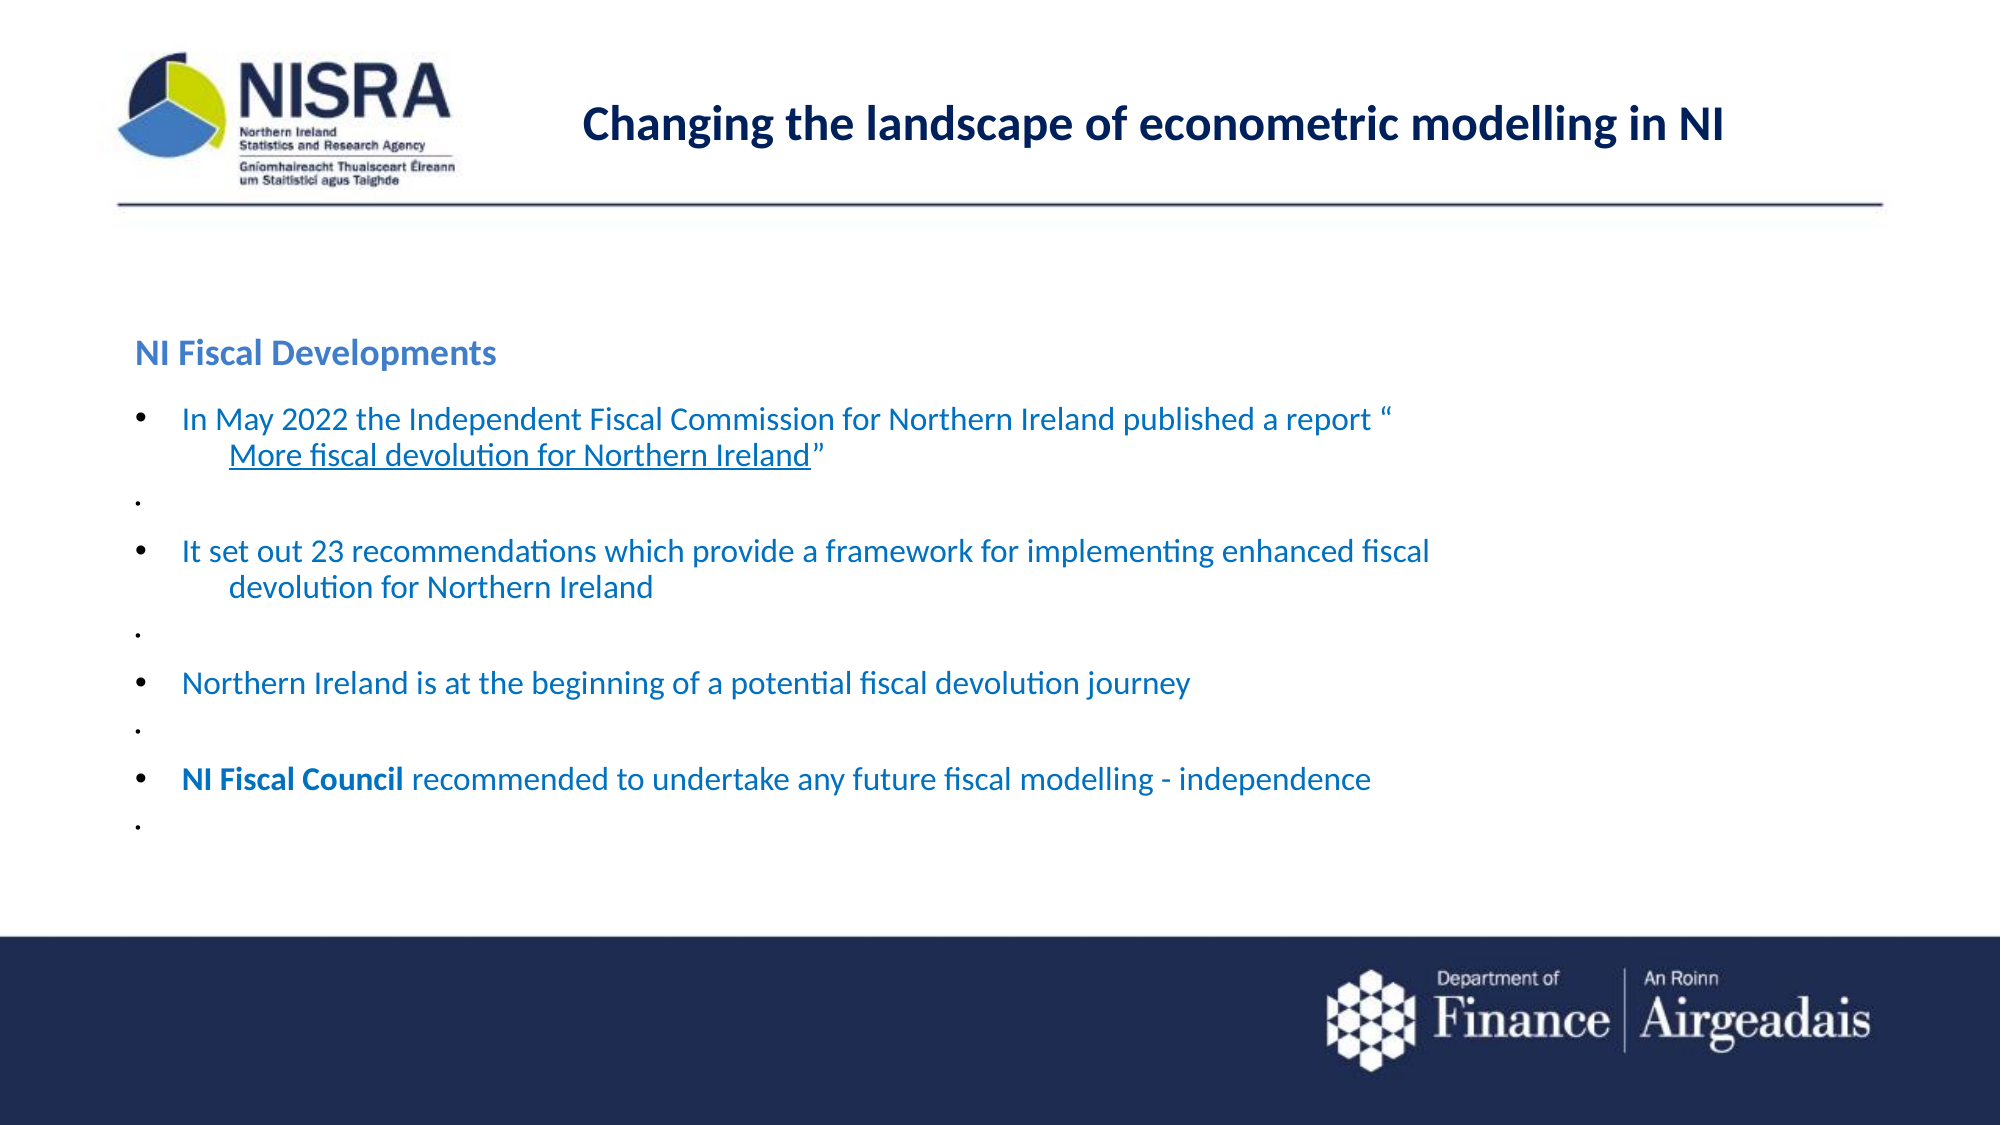

# Changing the landscape of econometric modelling in NI
NI Fiscal Developments
In May 2022 the Independent Fiscal Commission for Northern Ireland published a report “More fiscal devolution for Northern Ireland”
It set out 23 recommendations which provide a framework for implementing enhanced fiscal devolution for Northern Ireland
Northern Ireland is at the beginning of a potential fiscal devolution journey
NI Fiscal Council recommended to undertake any future fiscal modelling - independence